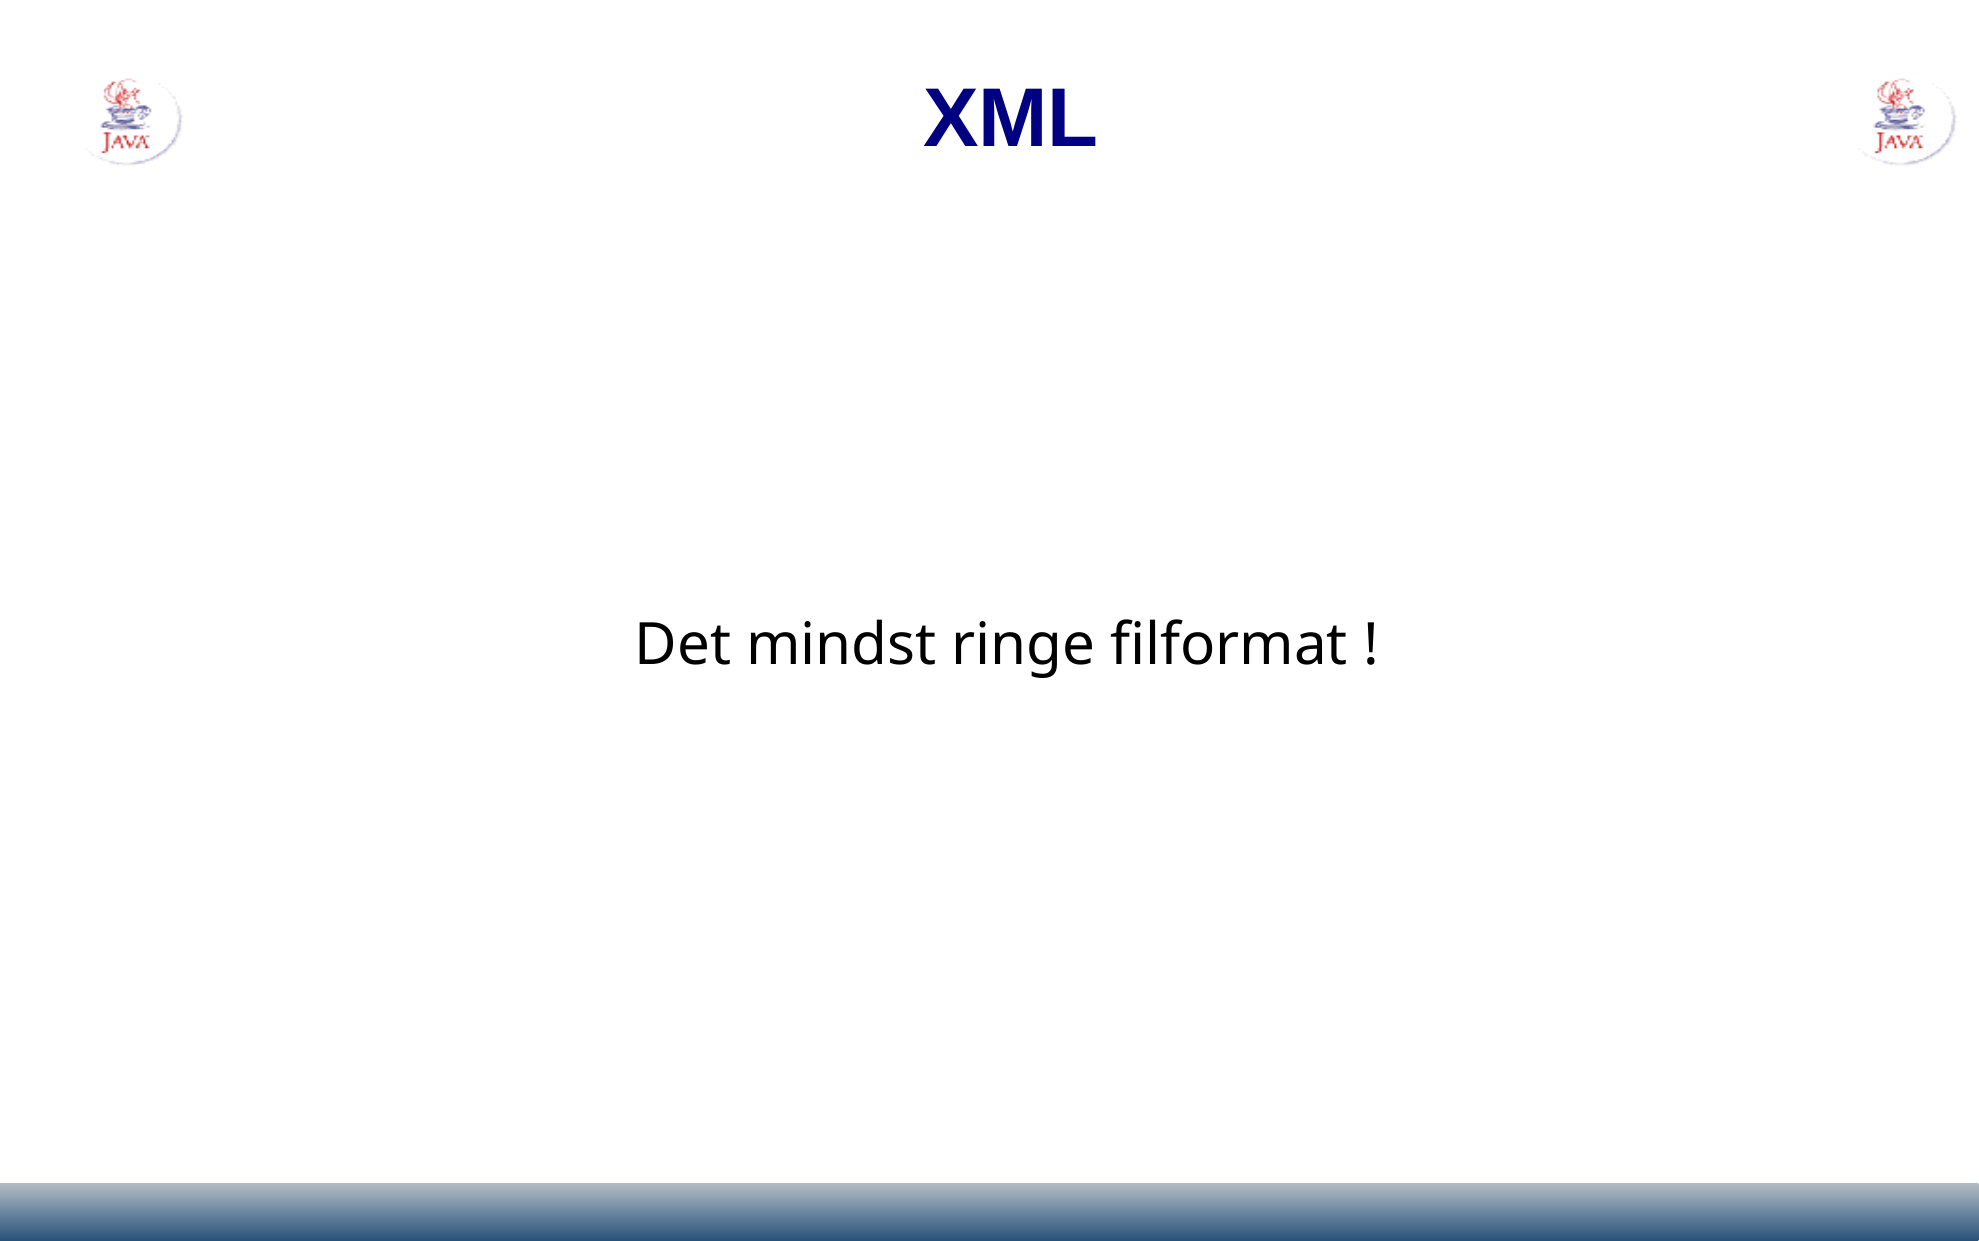

# XML
Det mindst ringe filformat !